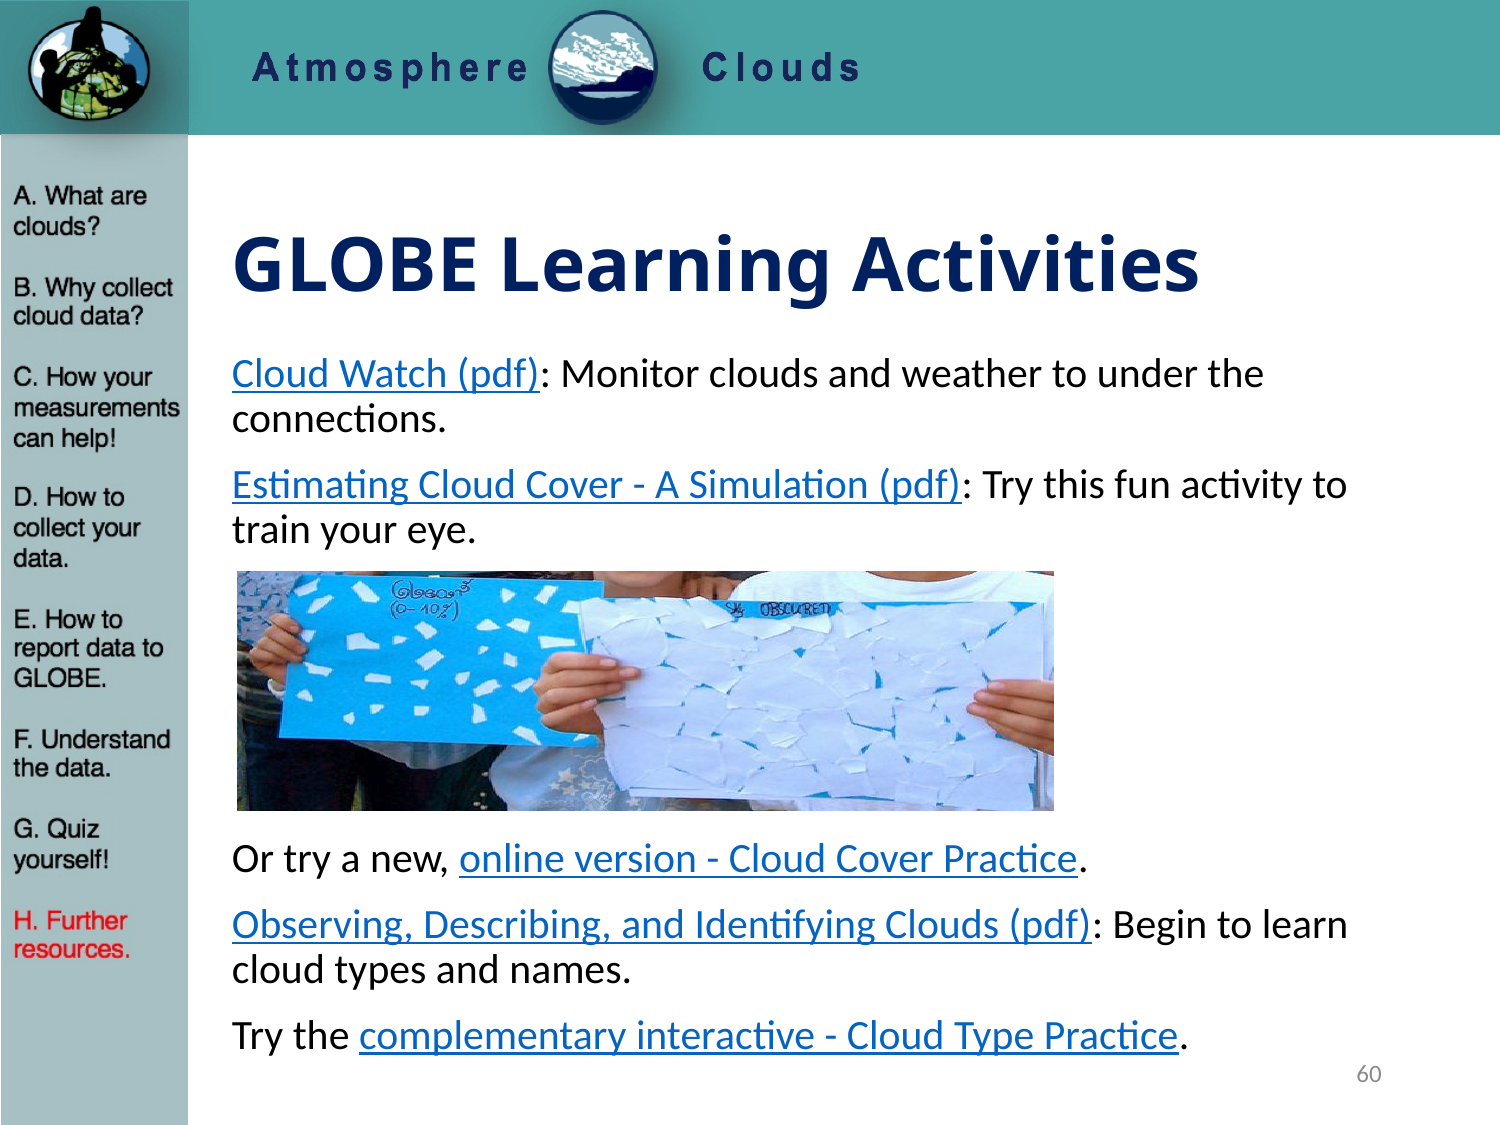

# GLOBE Learning Activities
Cloud Watch (pdf): Monitor clouds and weather to under the connections.
Estimating Cloud Cover - A Simulation (pdf): Try this fun activity to train your eye.
Or try a new, online version - Cloud Cover Practice.
Observing, Describing, and Identifying Clouds (pdf): Begin to learn cloud types and names.
Try the complementary interactive - Cloud Type Practice.